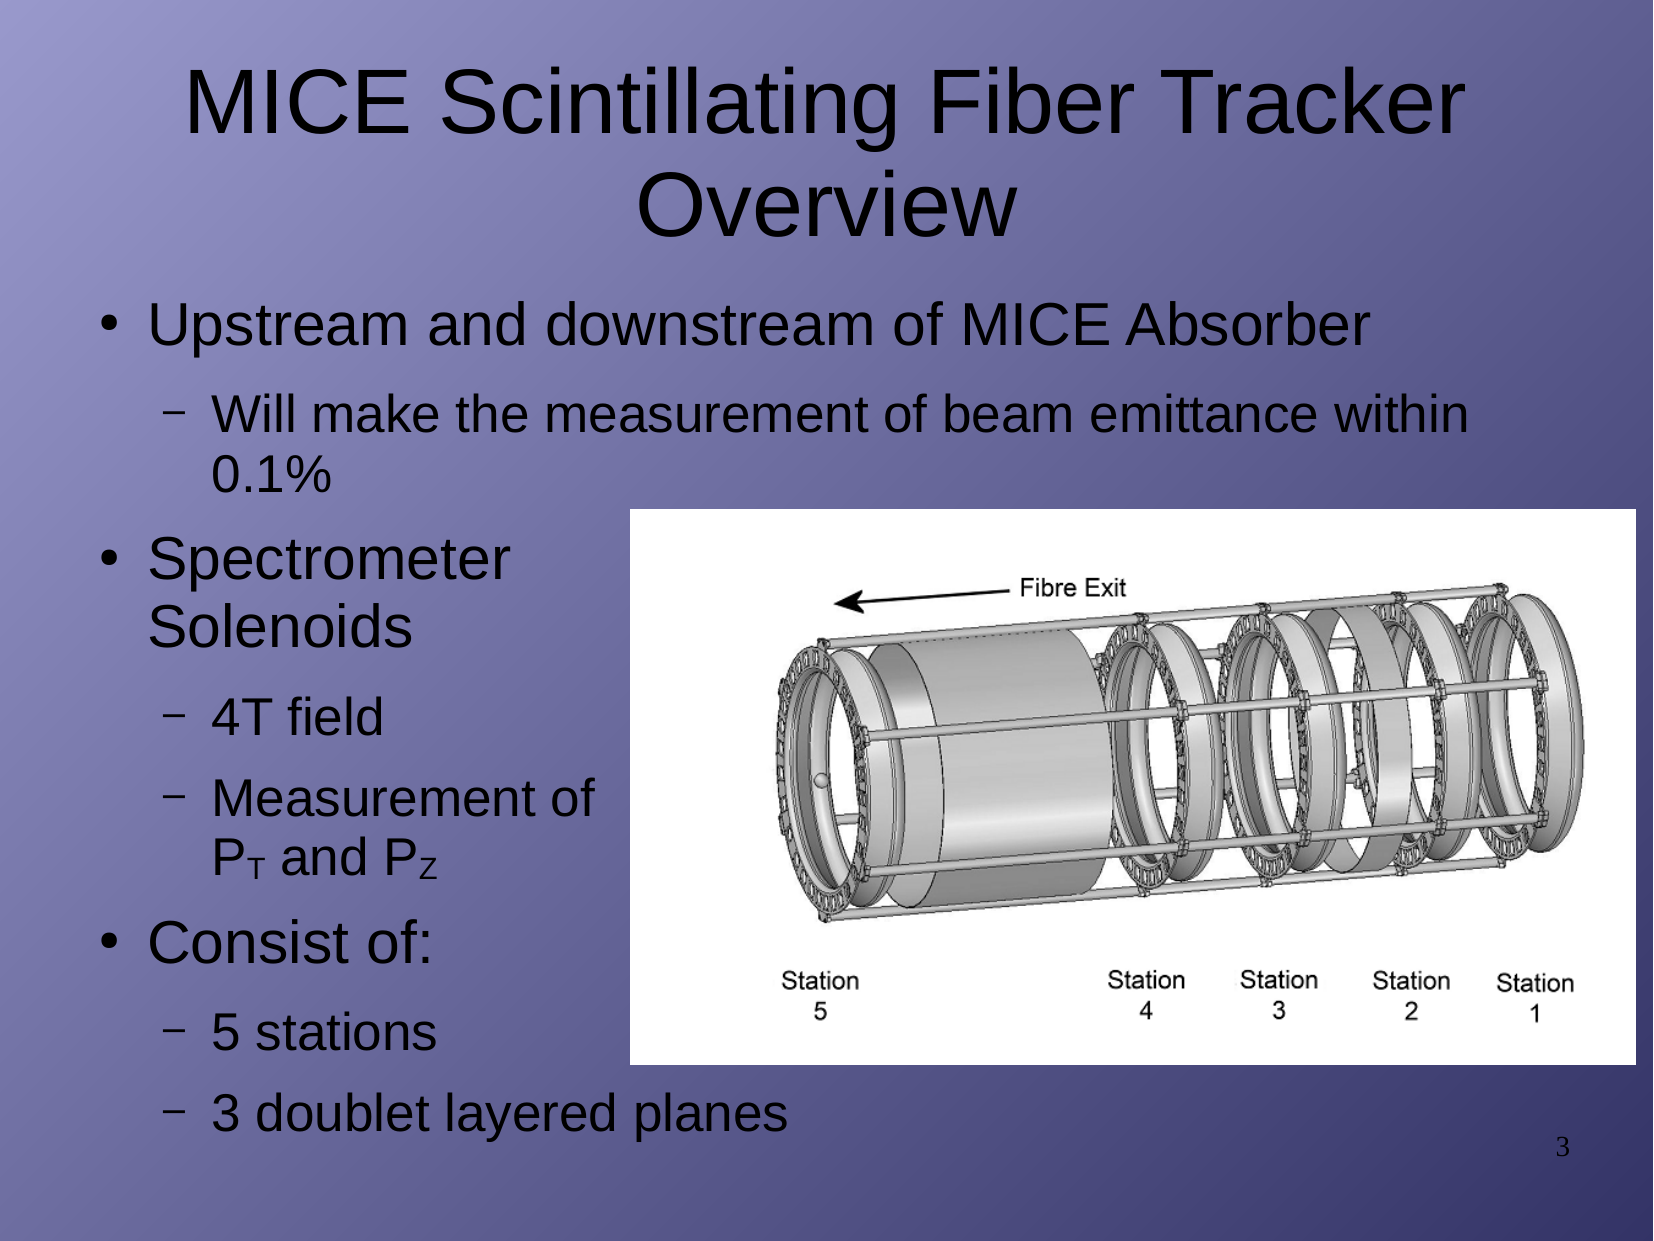

# MICE Scintillating Fiber Tracker Overview
Upstream and downstream of MICE Absorber
Will make the measurement of beam emittance within 0.1%
Spectrometer Solenoids
4T field
Measurement of
PT and PZ
Consist of:
5 stations
3 doublet layered planes
3